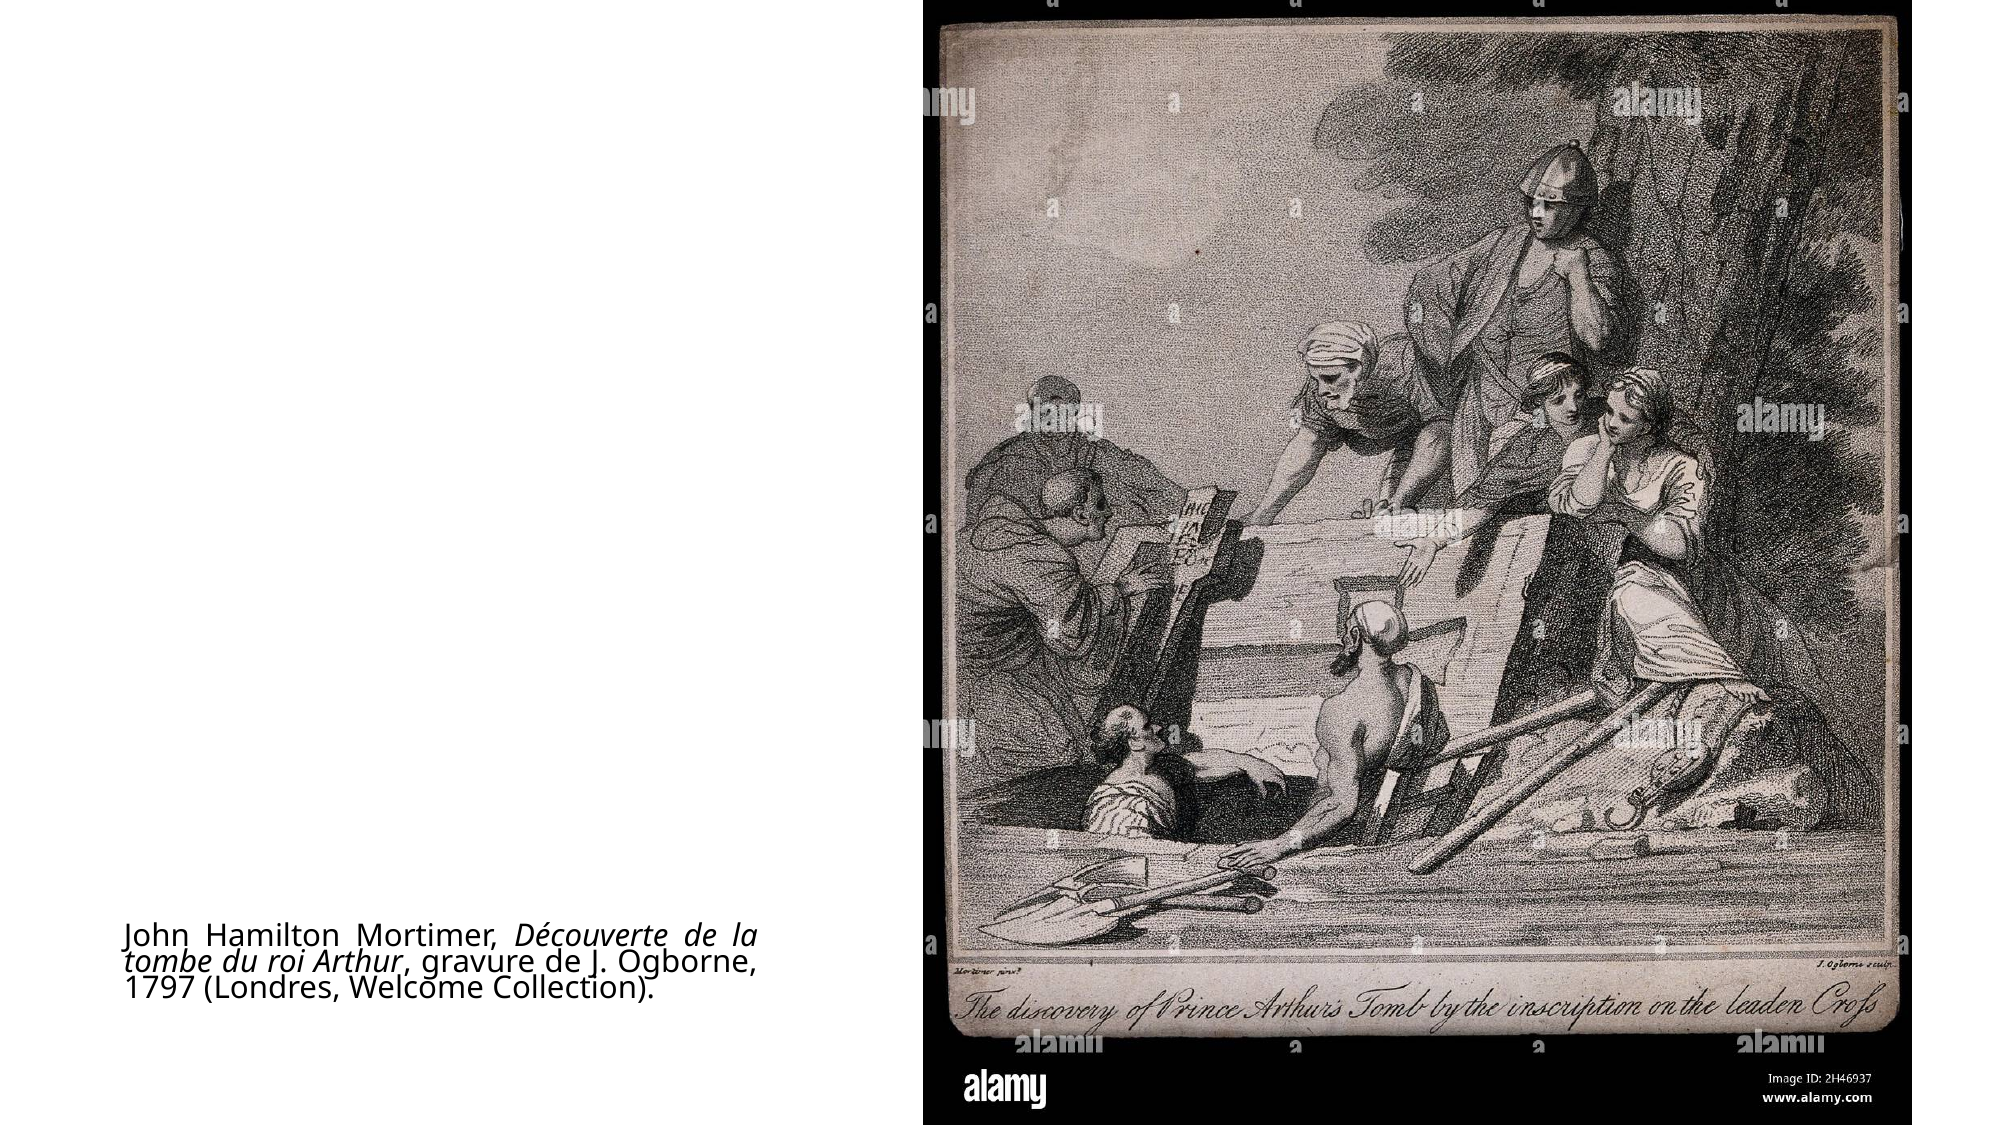

# John Hamilton Mortimer, Découverte de la tombe du roi Arthur, gravure de J. Ogborne, 1797 (Londres, Welcome Collection).